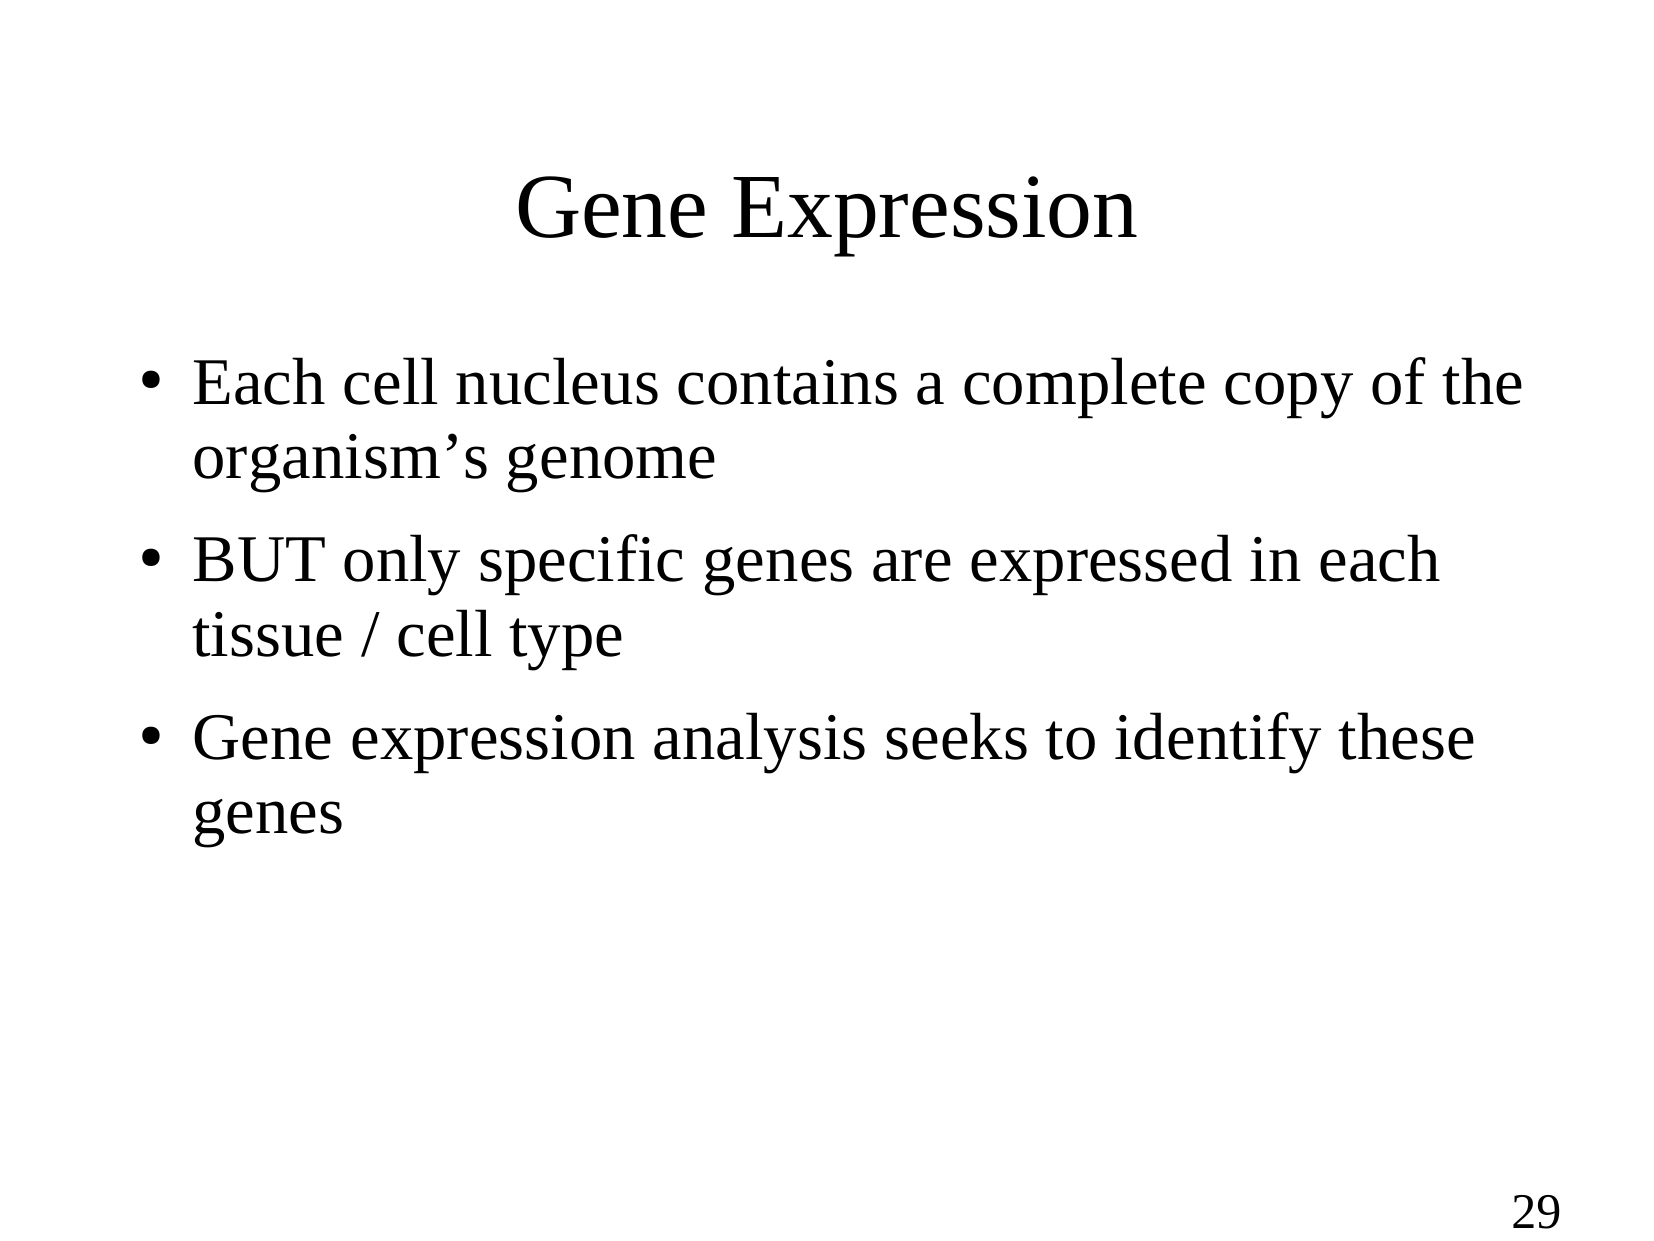

# Gene Expression
Each cell nucleus contains a complete copy of the organism’s genome
BUT only specific genes are expressed in each tissue / cell type
Gene expression analysis seeks to identify these genes